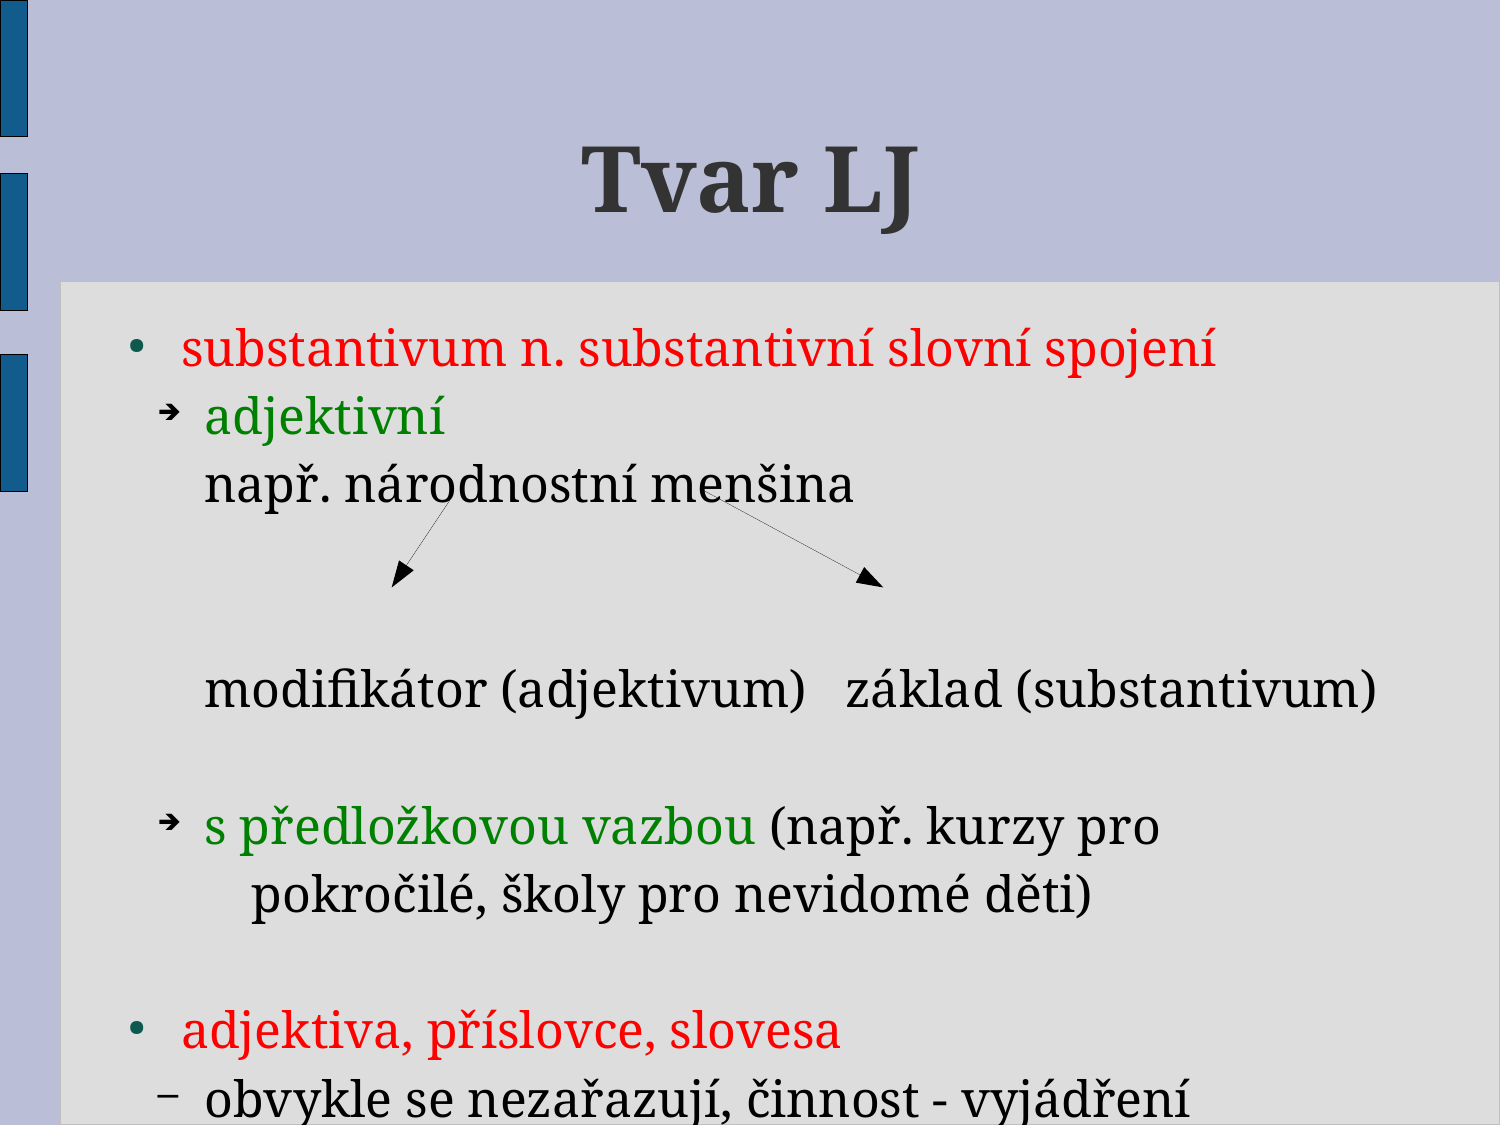

# Tvar LJ
substantivum n. substantivní slovní spojení
adjektivní
např. národnostní menšina
modifikátor (adjektivum) základ (substantivum)
‏
s předložkovou vazbou (např. kurzy pro pokročilé, školy pro nevidomé děti)‏
adjektiva, příslovce, slovesa
obvykle se nezařazují, činnost - vyjádření substantivy
výjimky - např. velmi krátkodobé financování, velmi krátké vlny (odborný termín)